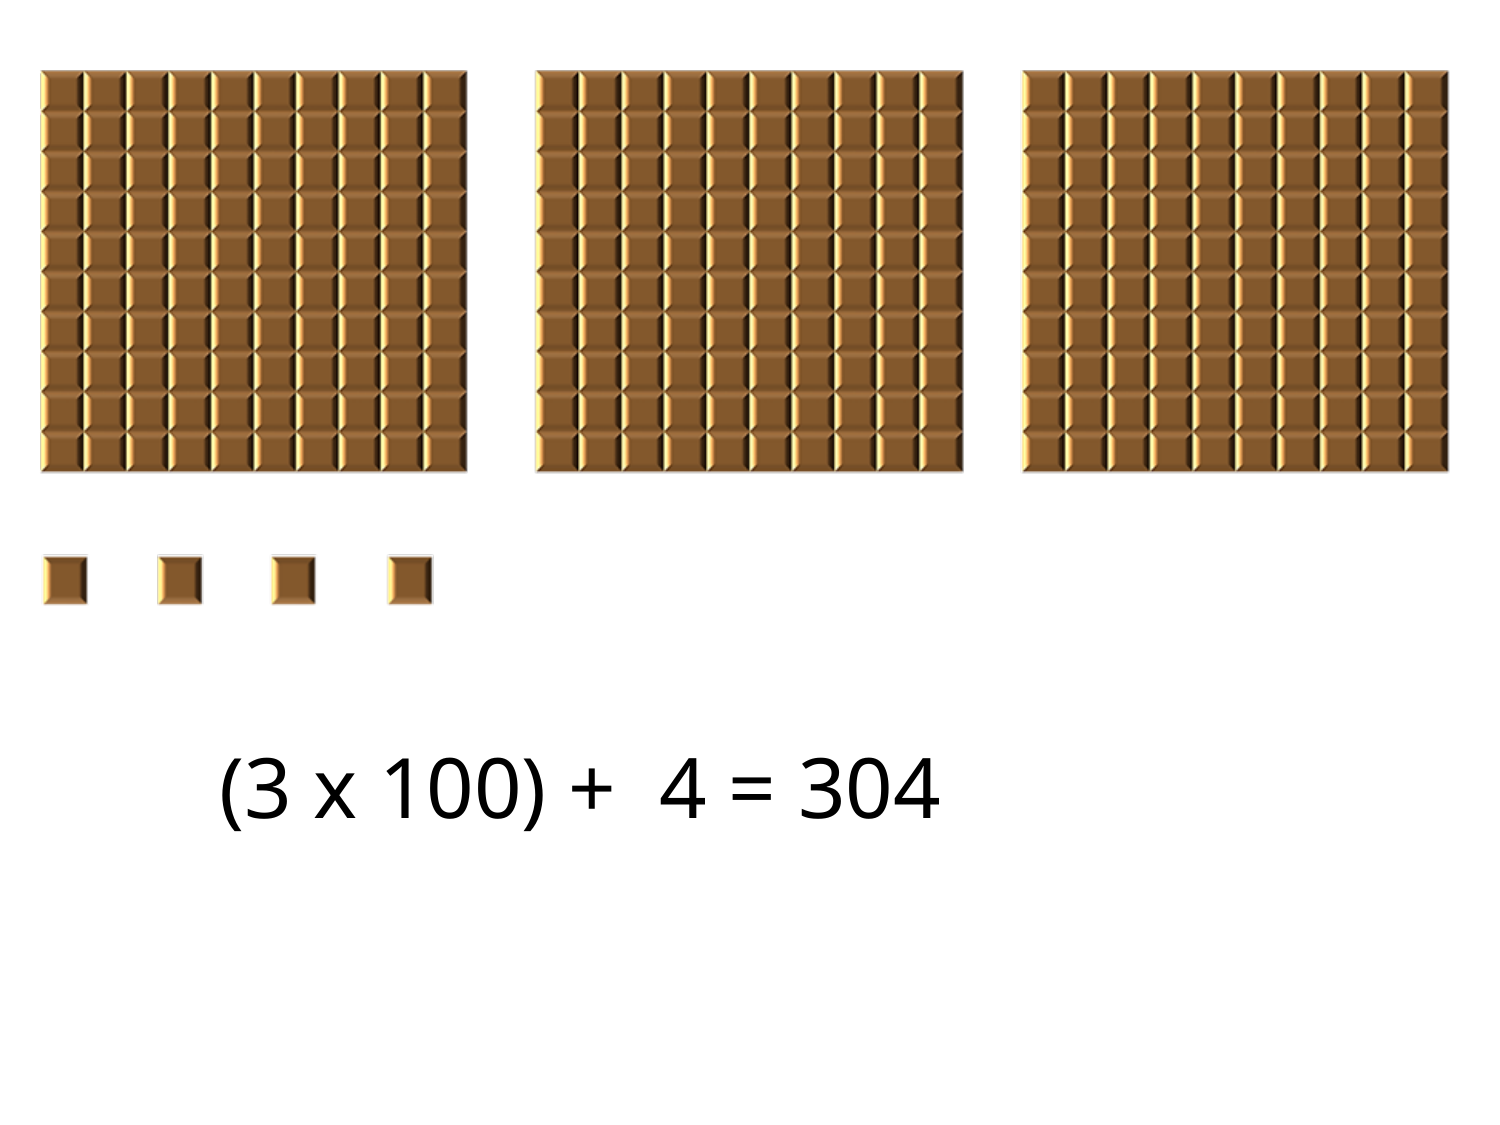

(3 x 100) + 4 = 304